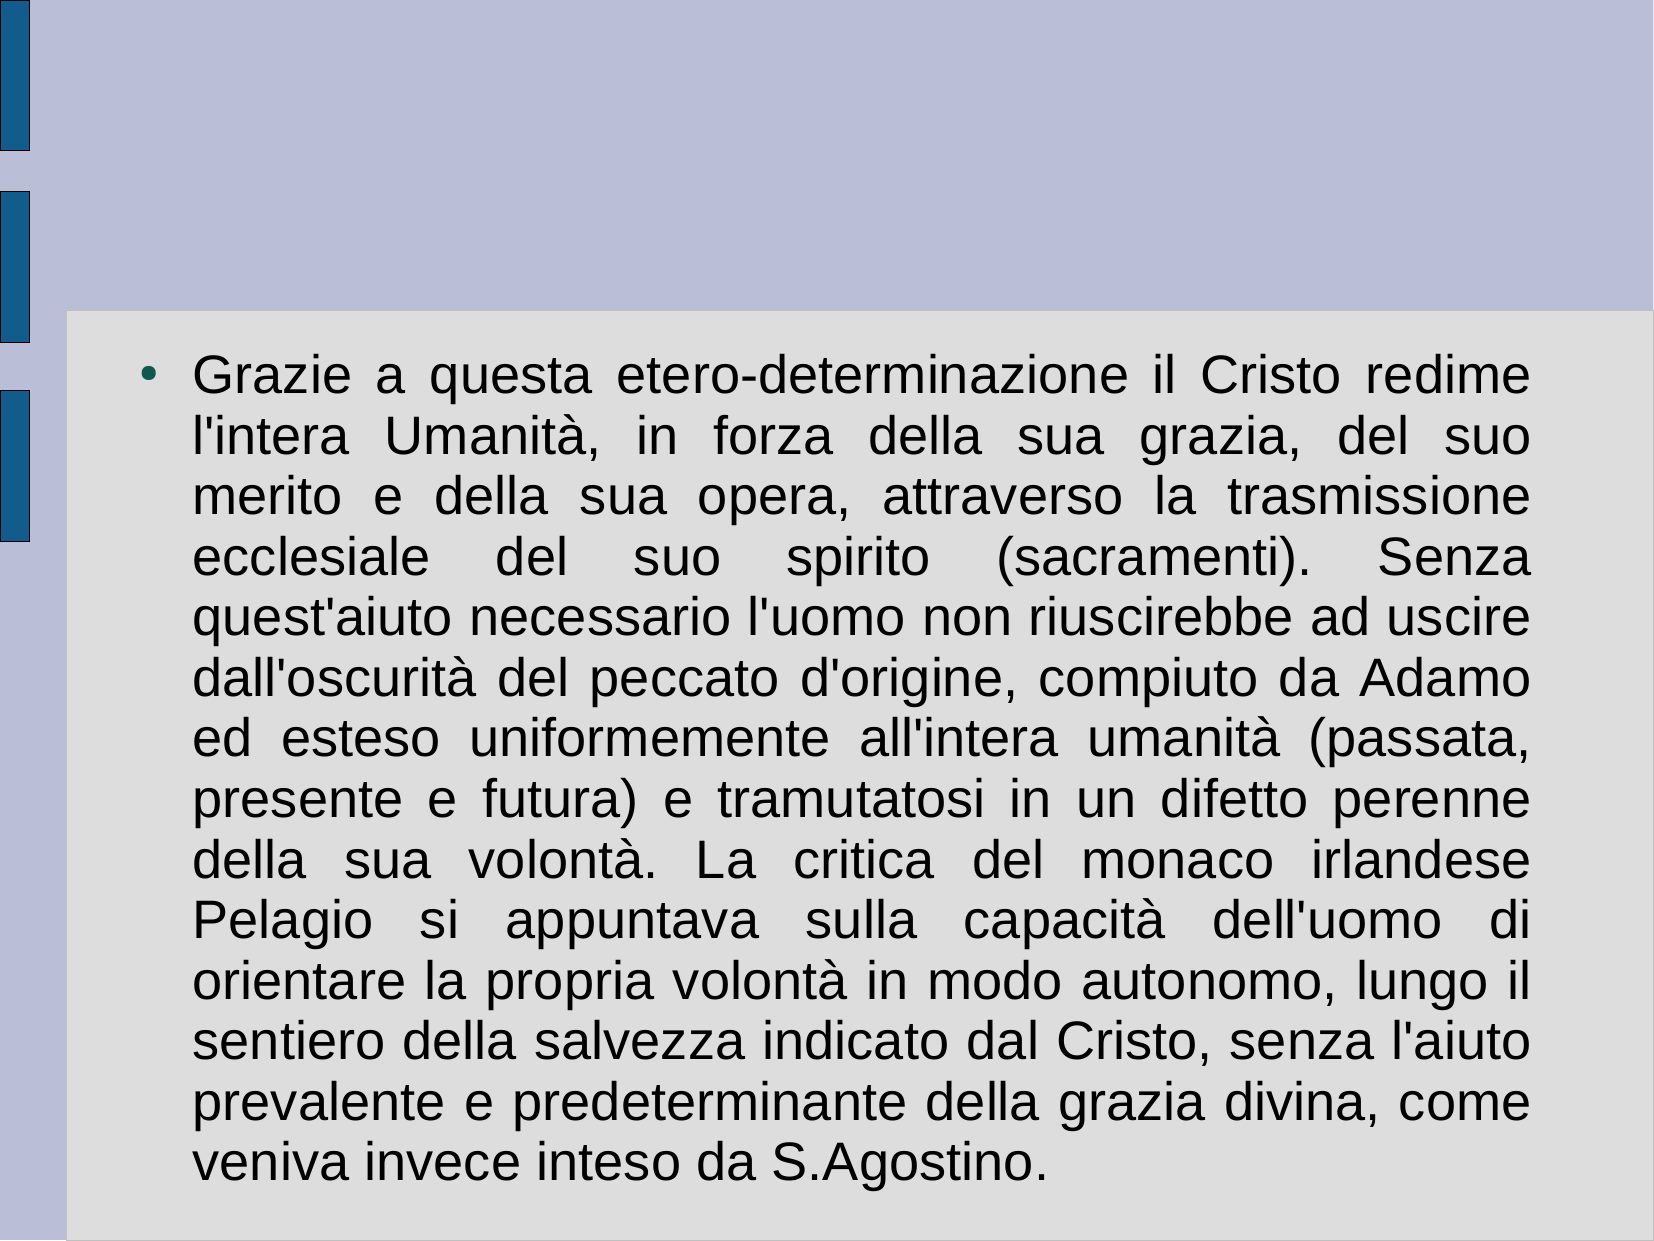

#
Grazie a questa etero-determinazione il Cristo redime l'intera Umanità, in forza della sua grazia, del suo merito e della sua opera, attraverso la trasmissione ecclesiale del suo spirito (sacramenti). Senza quest'aiuto necessario l'uomo non riuscirebbe ad uscire dall'oscurità del peccato d'origine, compiuto da Adamo ed esteso uniformemente all'intera umanità (passata, presente e futura) e tramutatosi in un difetto perenne della sua volontà. La critica del monaco irlandese Pelagio si appuntava sulla capacità dell'uomo di orientare la propria volontà in modo autonomo, lungo il sentiero della salvezza indicato dal Cristo, senza l'aiuto prevalente e predeterminante della grazia divina, come veniva invece inteso da S.Agostino.